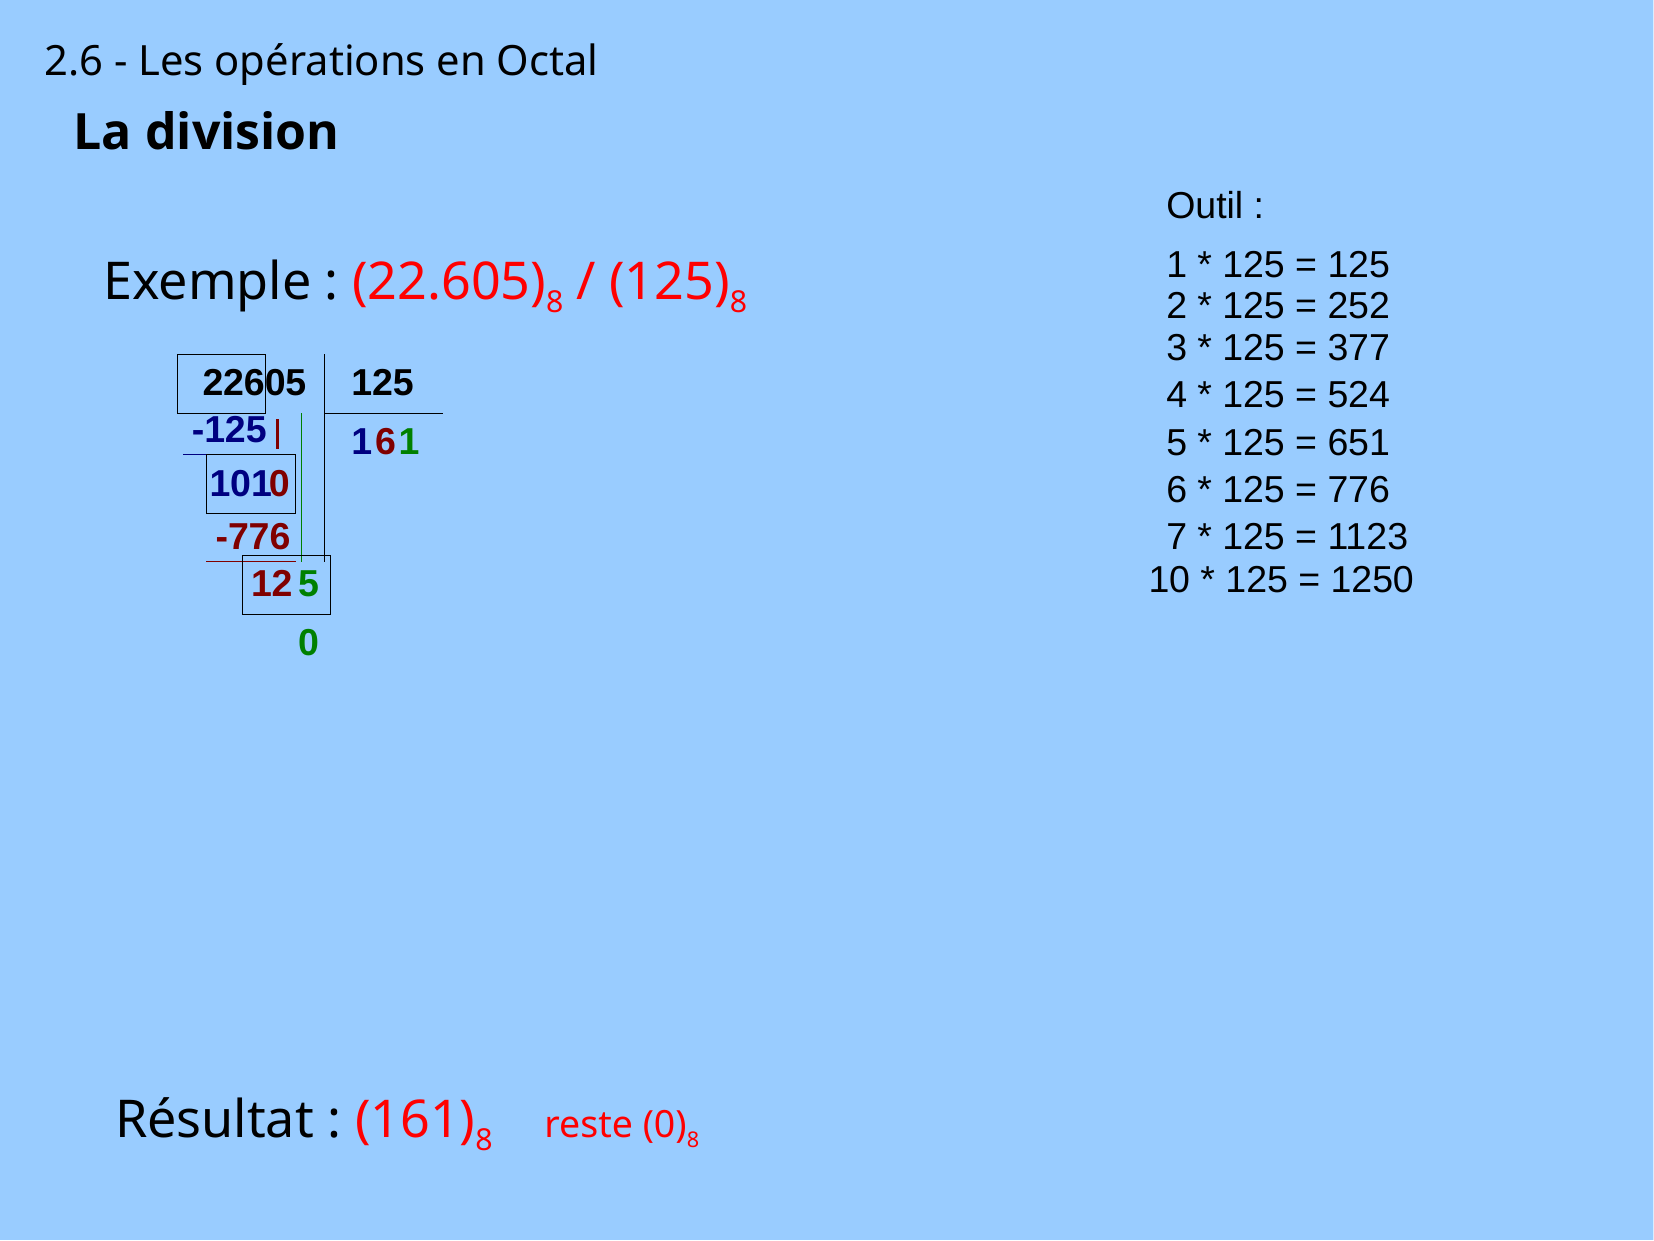

2.6 - Les opérations en Octal
La division
Outil :
Exemple : (22.605)8 / (125)8
1 * 125 = 125
2 * 125 = 252
3 * 125 = 377
 22605
125
4 * 125 = 524
-125
1
6
1
5 * 125 = 651
101
0
6 * 125 = 776
-776
7 * 125 = 1123
10 * 125 = 1250
12
5
0
Résultat : (161)8 reste (0)8